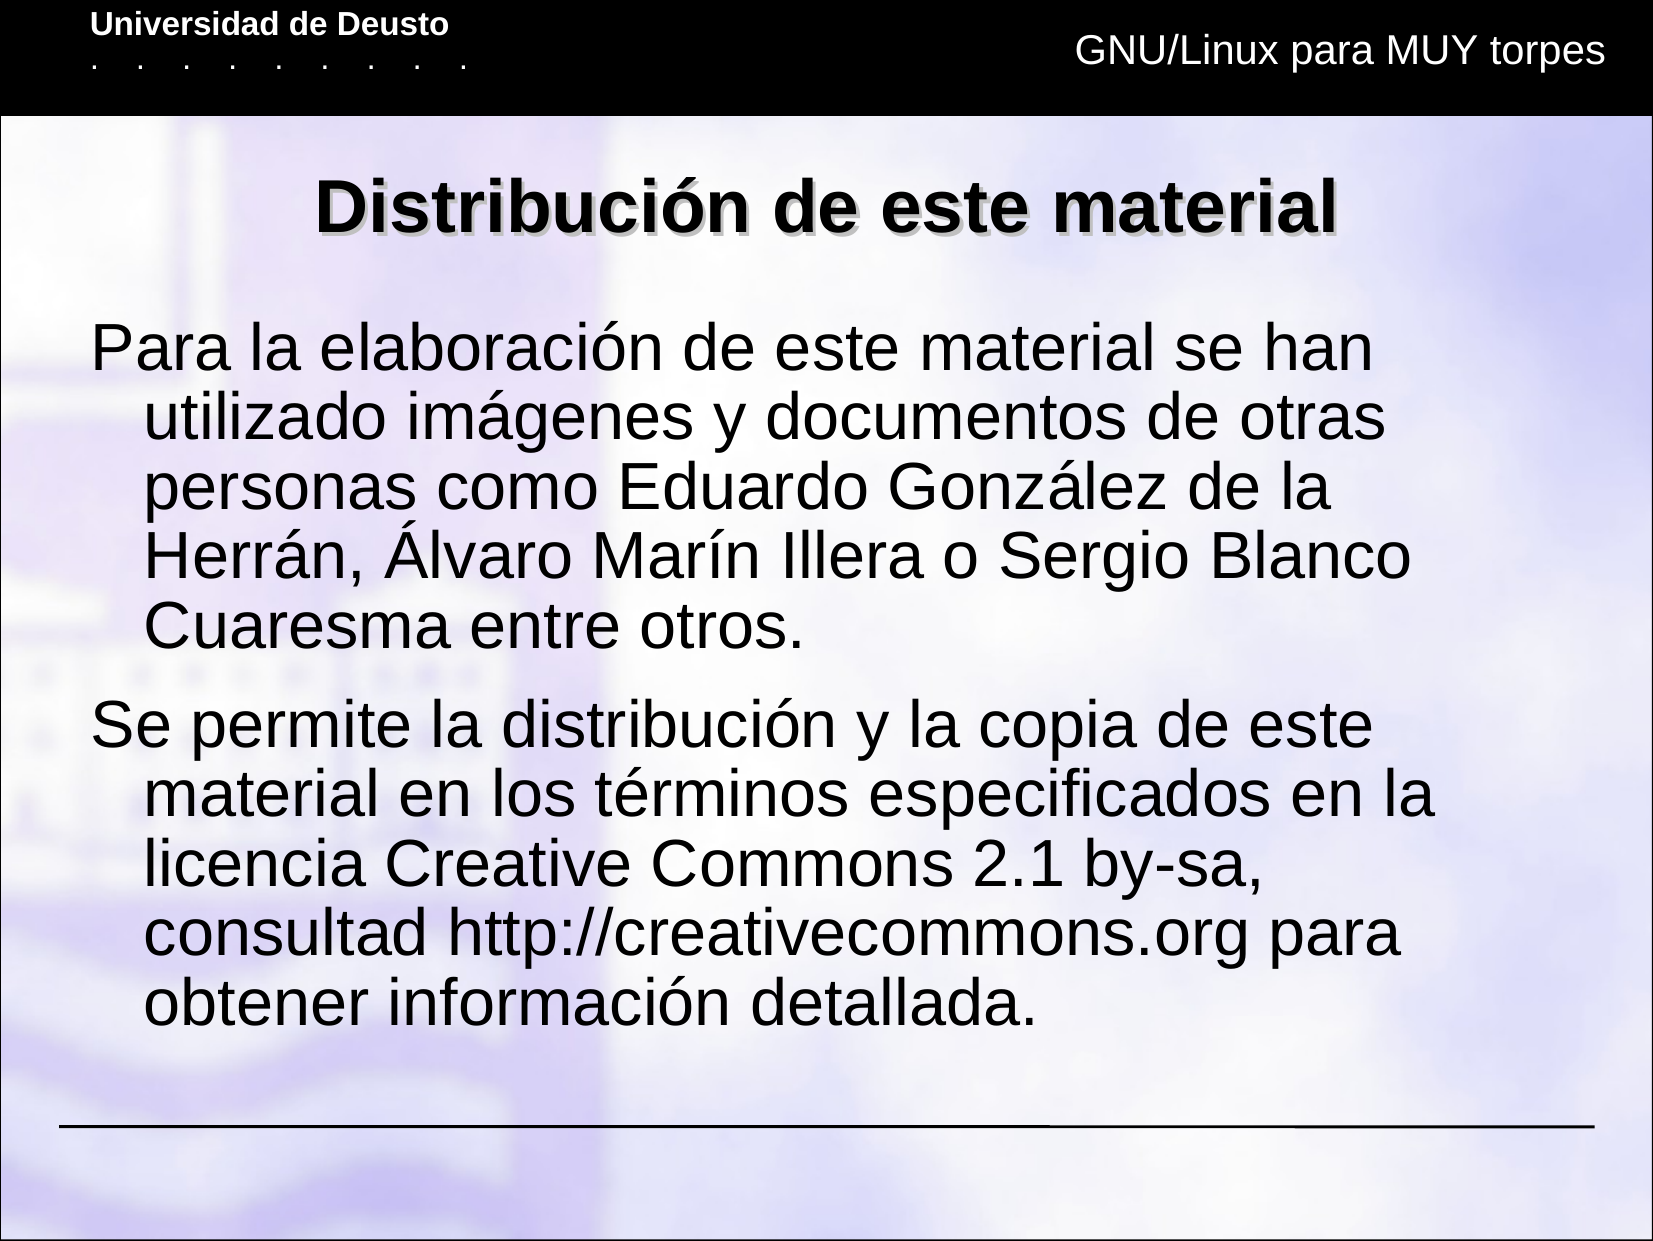

# Distribución de este material
Para la elaboración de este material se han utilizado imágenes y documentos de otras personas como Eduardo González de la Herrán, Álvaro Marín Illera o Sergio Blanco Cuaresma entre otros.
Se permite la distribución y la copia de este material en los términos especificados en la licencia Creative Commons 2.1 by-sa, consultad http://creativecommons.org para obtener información detallada.